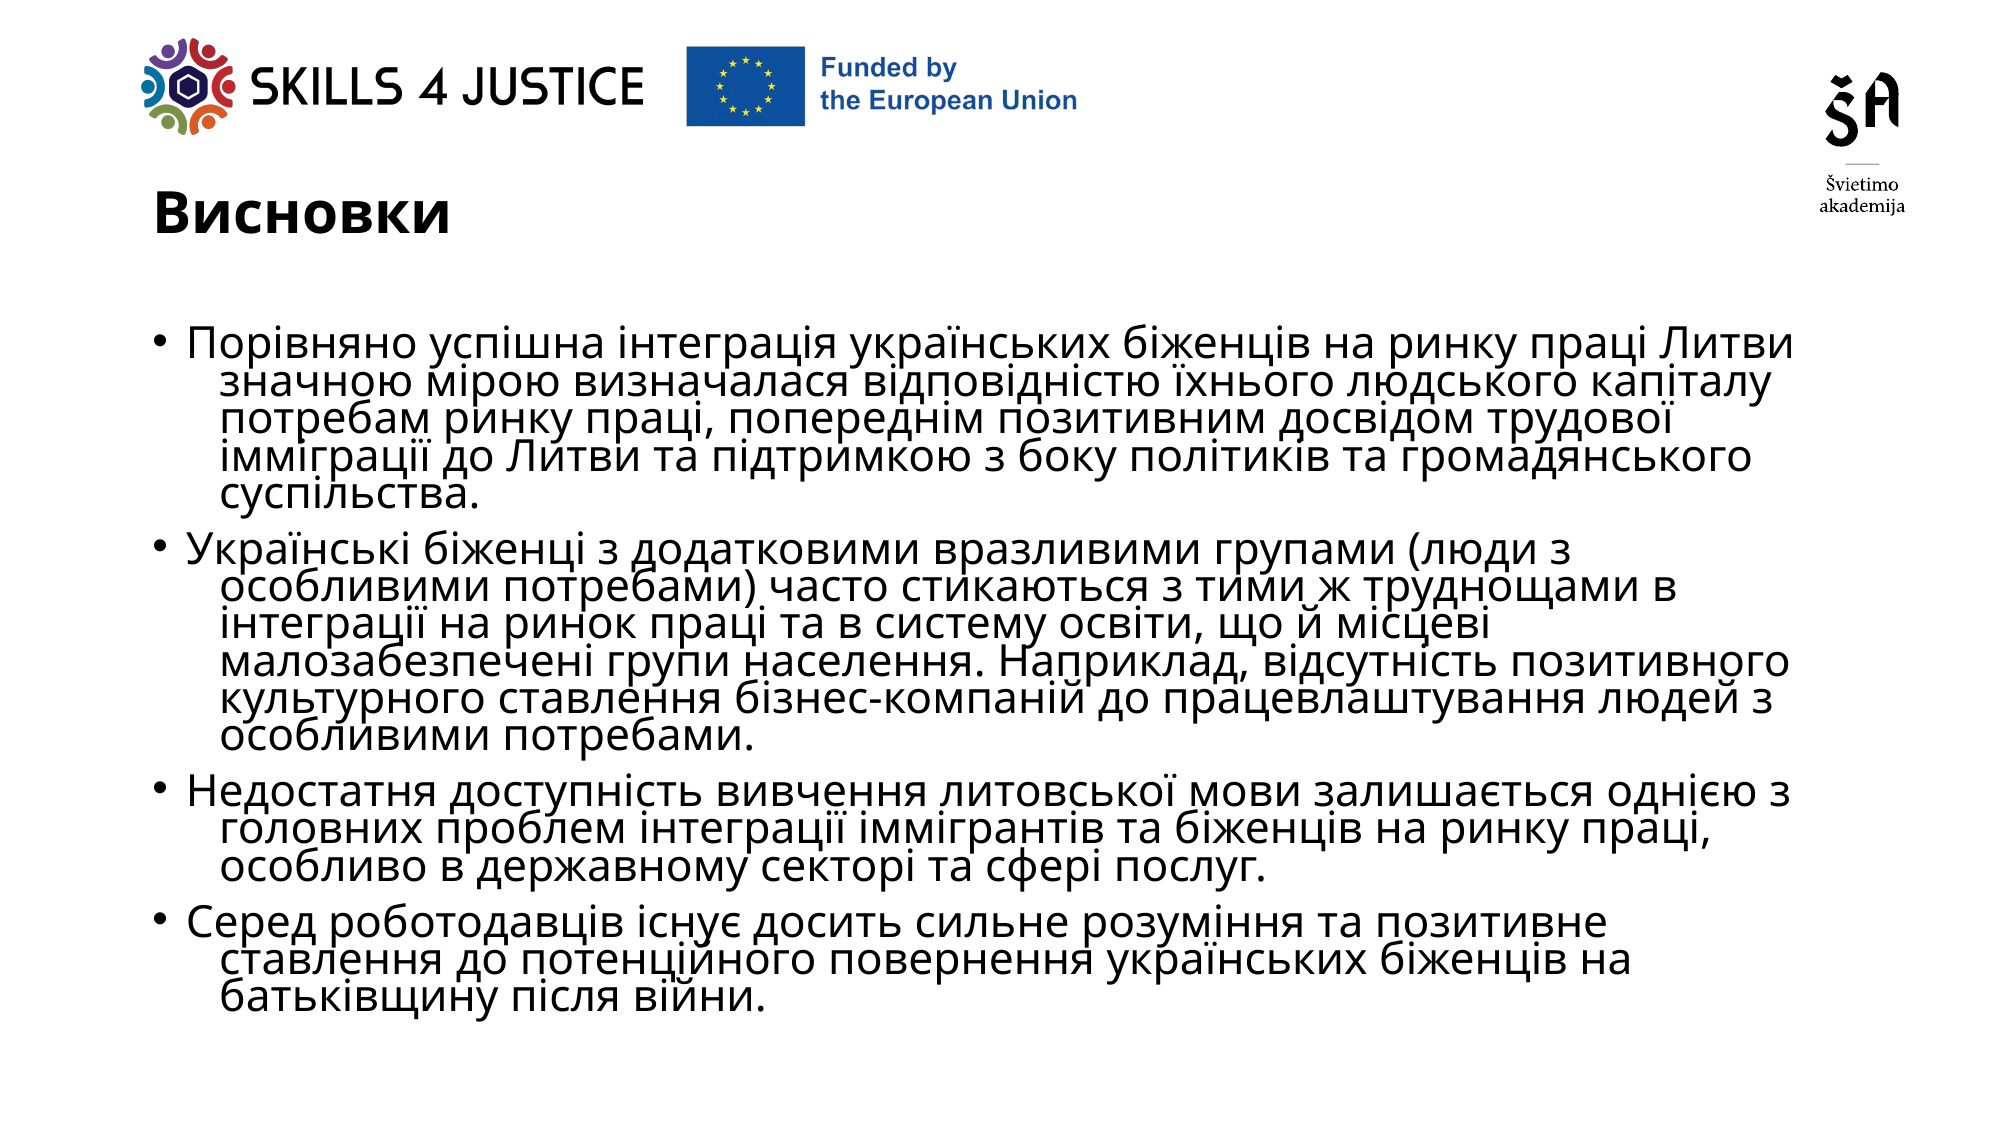

# Висновки
Порівняно успішна інтеграція українських біженців на ринку праці Литви значною мірою визначалася відповідністю їхнього людського капіталу потребам ринку праці, попереднім позитивним досвідом трудової імміграції до Литви та підтримкою з боку політиків та громадянського суспільства.
Українські біженці з додатковими вразливими групами (люди з особливими потребами) часто стикаються з тими ж труднощами в інтеграції на ринок праці та в систему освіти, що й місцеві малозабезпечені групи населення. Наприклад, відсутність позитивного культурного ставлення бізнес-компаній до працевлаштування людей з особливими потребами.
Недостатня доступність вивчення литовської мови залишається однією з головних проблем інтеграції іммігрантів та біженців на ринку праці, особливо в державному секторі та сфері послуг.
Серед роботодавців існує досить сильне розуміння та позитивне ставлення до потенційного повернення українських біженців на батьківщину після війни.